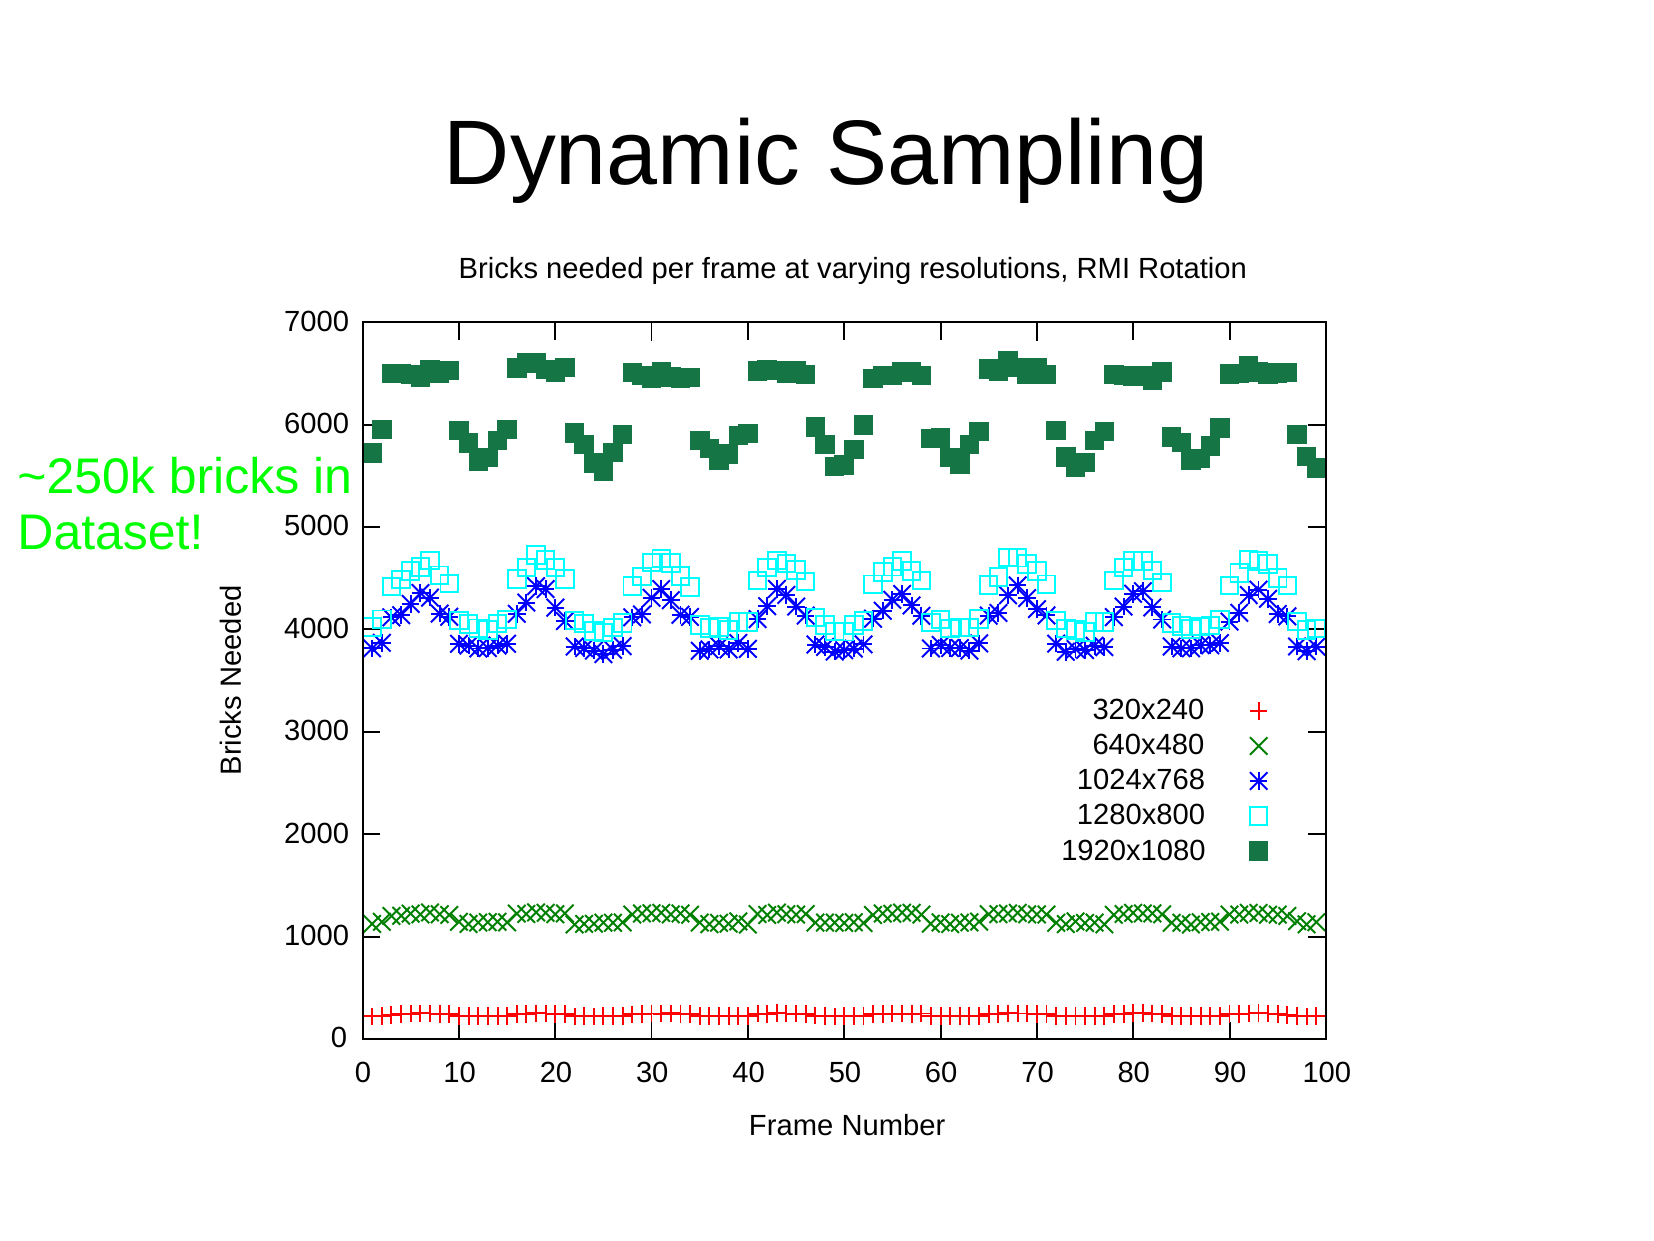

# Dynamic Sampling
~250k bricks in Dataset!